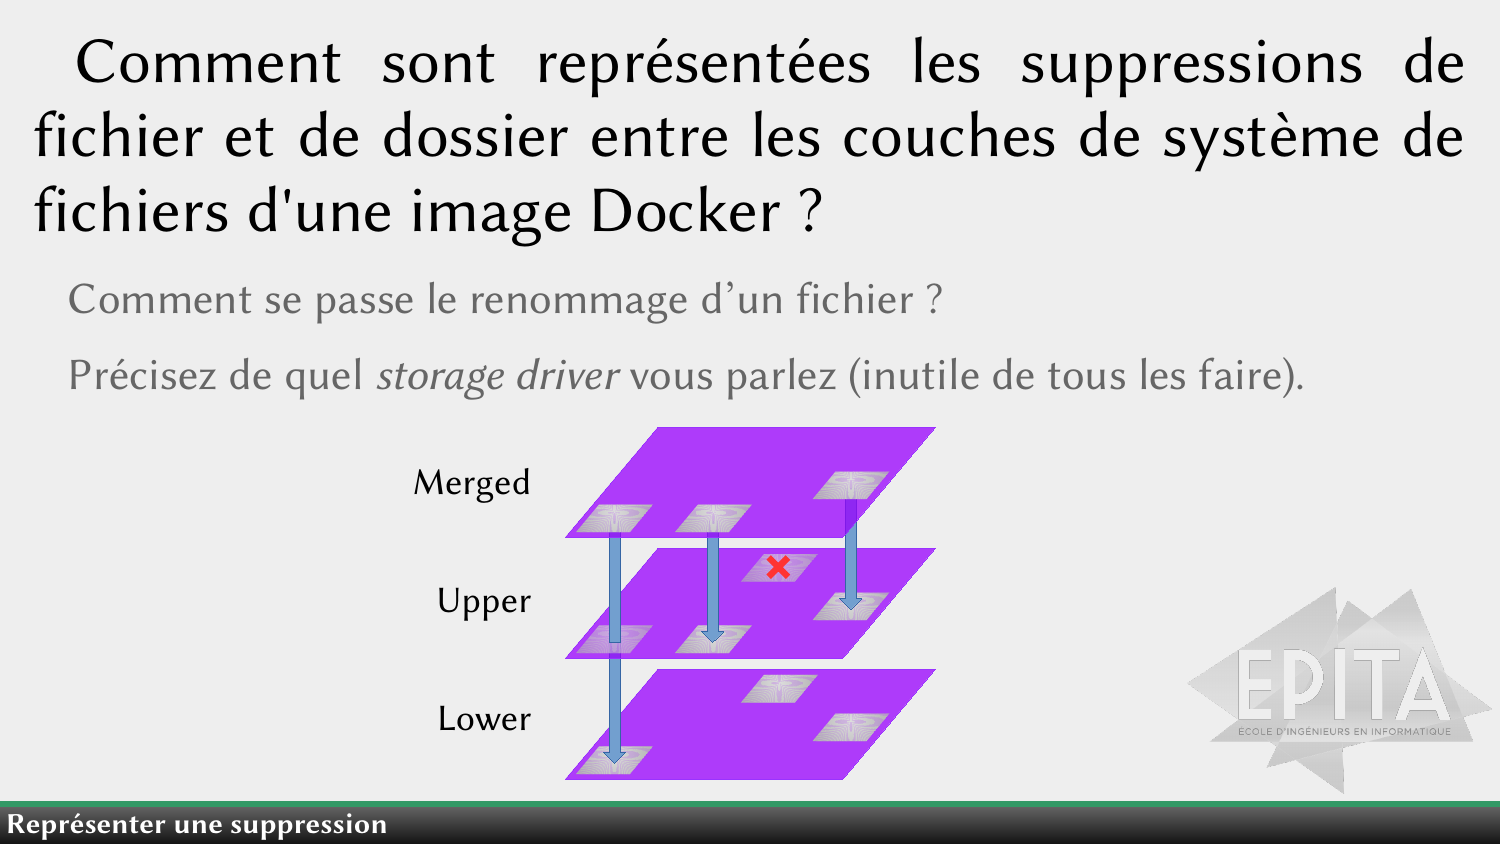

Comment sont représentées les suppressions de fichier et de dossier entre les couches de système de fichiers d'une image Docker ?
Comment se passe le renommage d’un fichier ?
Précisez de quel storage driver vous parlez (inutile de tous les faire).
Merged
Upper
Lower
# Représenter une suppression